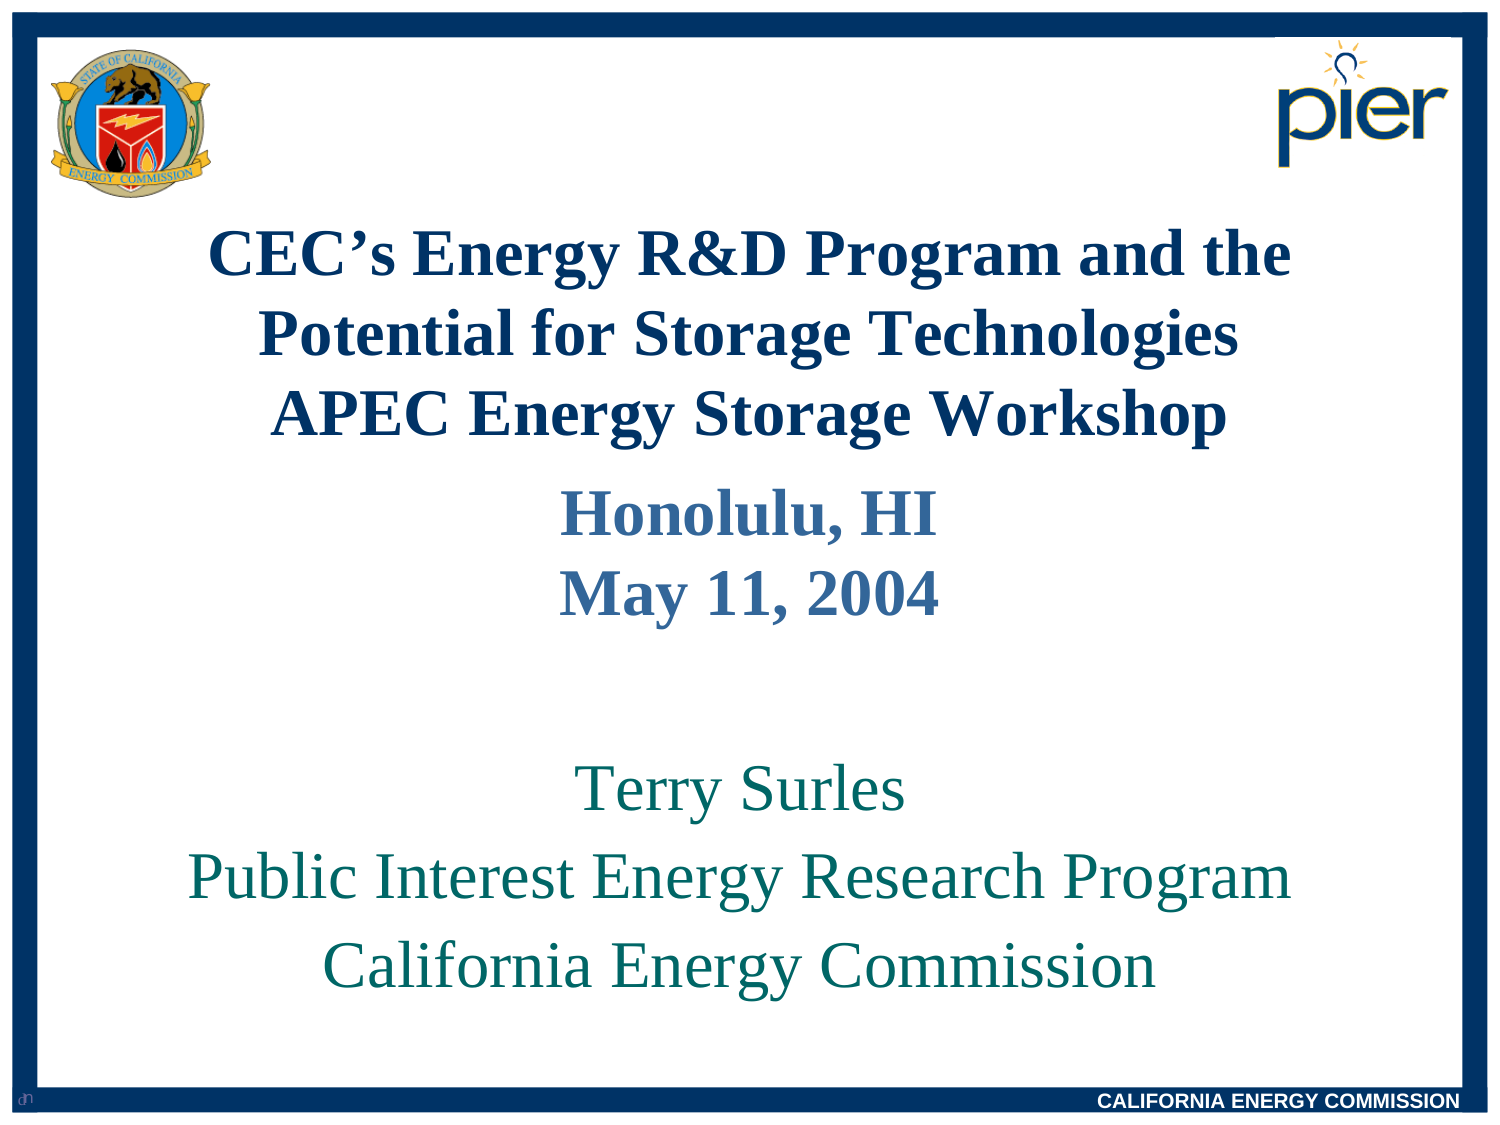

# CEC’s Energy R&D Program and the Potential for Storage Technologies APEC Energy Storage Workshop Honolulu, HI May 11, 2004
Terry Surles
Public Interest Energy Research Program
California Energy Commission